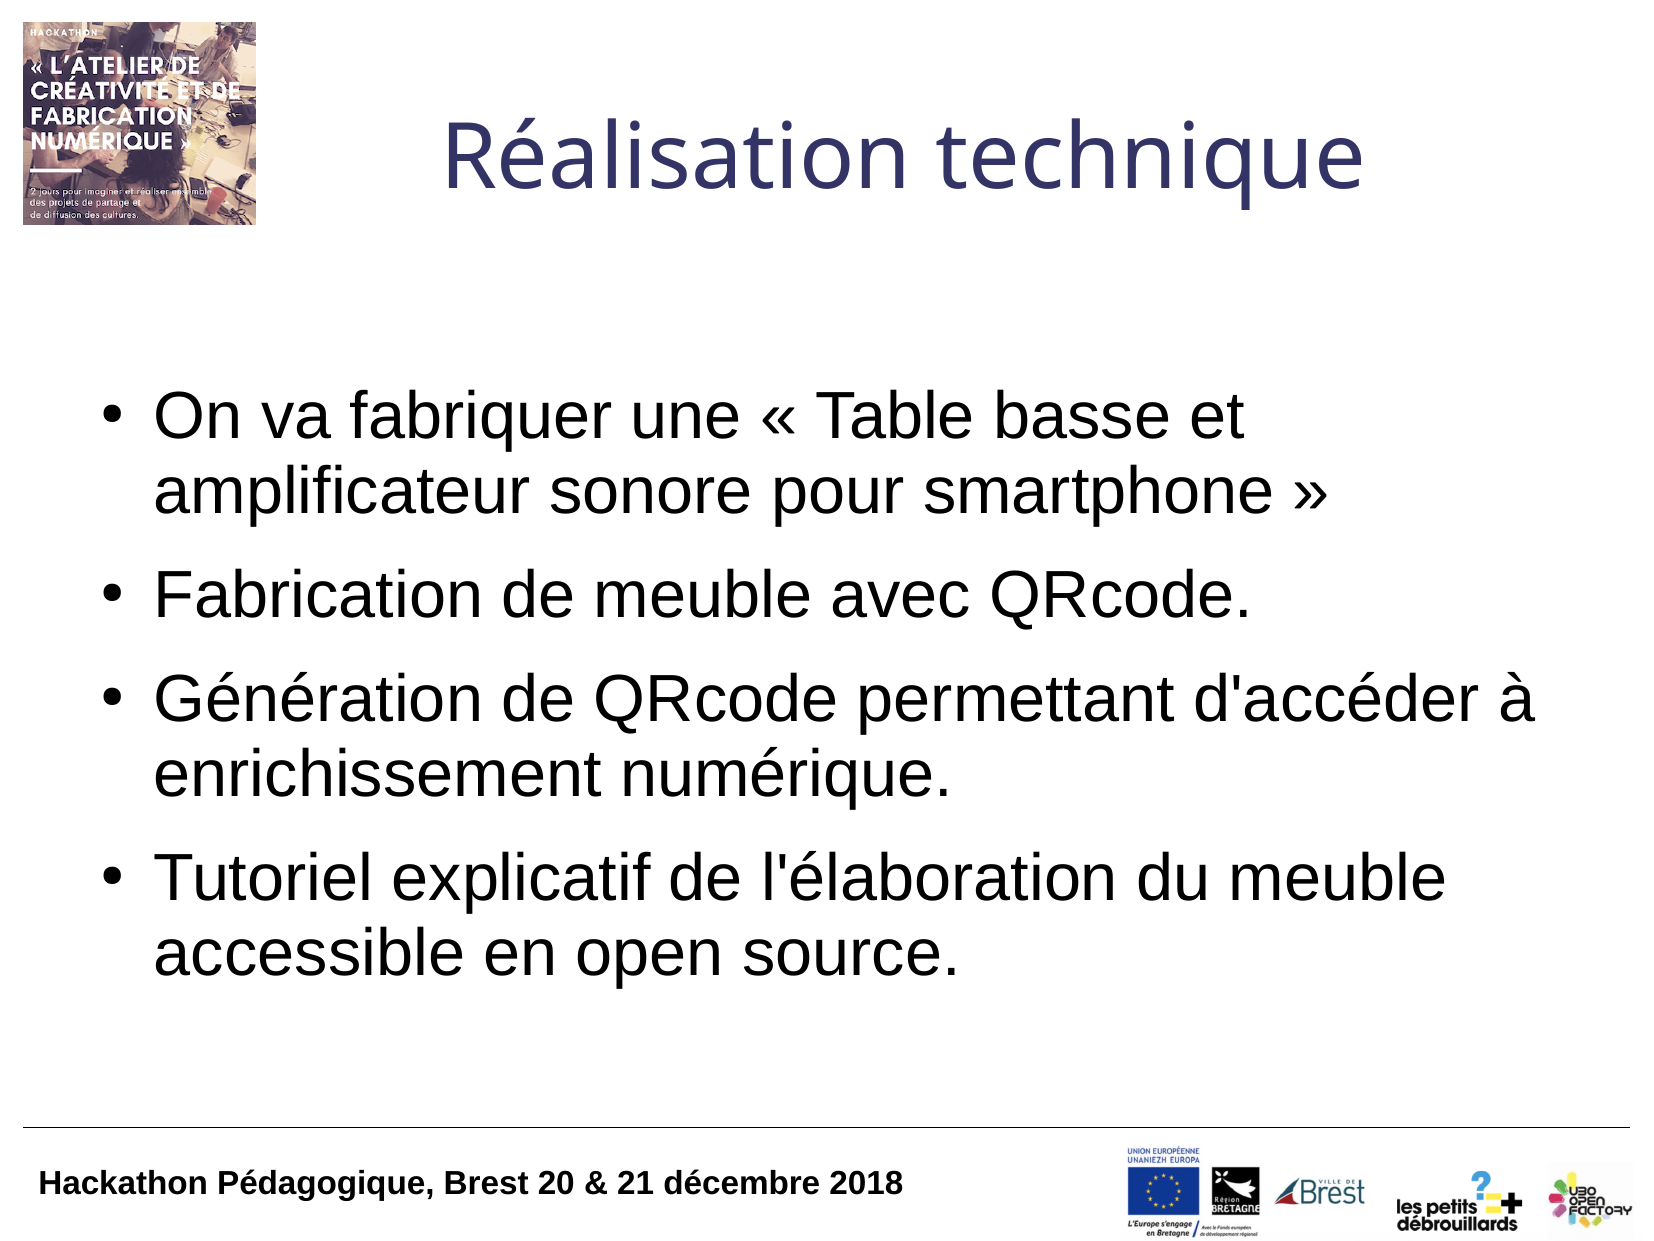

# Réalisation technique
On va fabriquer une « Table basse et amplificateur sonore pour smartphone »
Fabrication de meuble avec QRcode.
Génération de QRcode permettant d'accéder à enrichissement numérique.
Tutoriel explicatif de l'élaboration du meuble accessible en open source.
Hackathon Pédagogique, Brest 20 & 21 décembre 2018